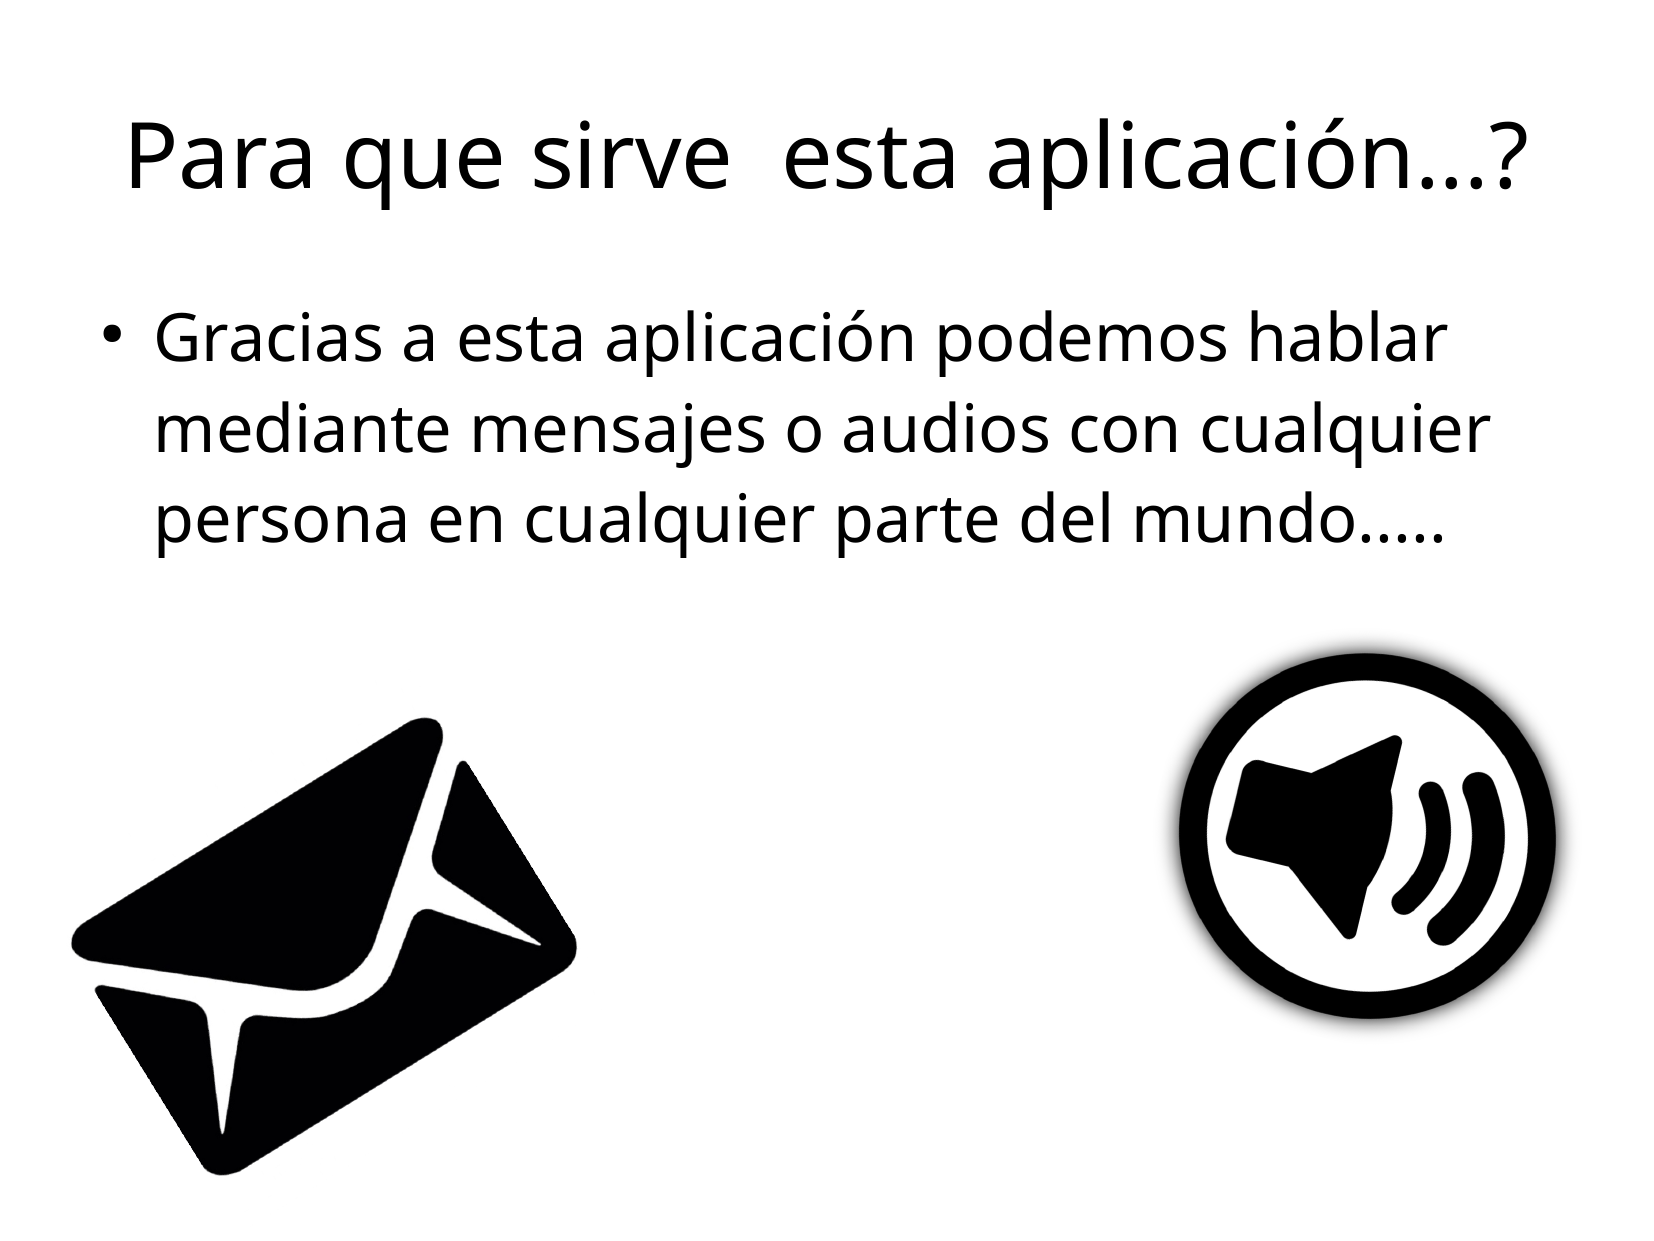

# Para que sirve esta aplicación...?
Gracias a esta aplicación podemos hablar mediante mensajes o audios con cualquier persona en cualquier parte del mundo.....